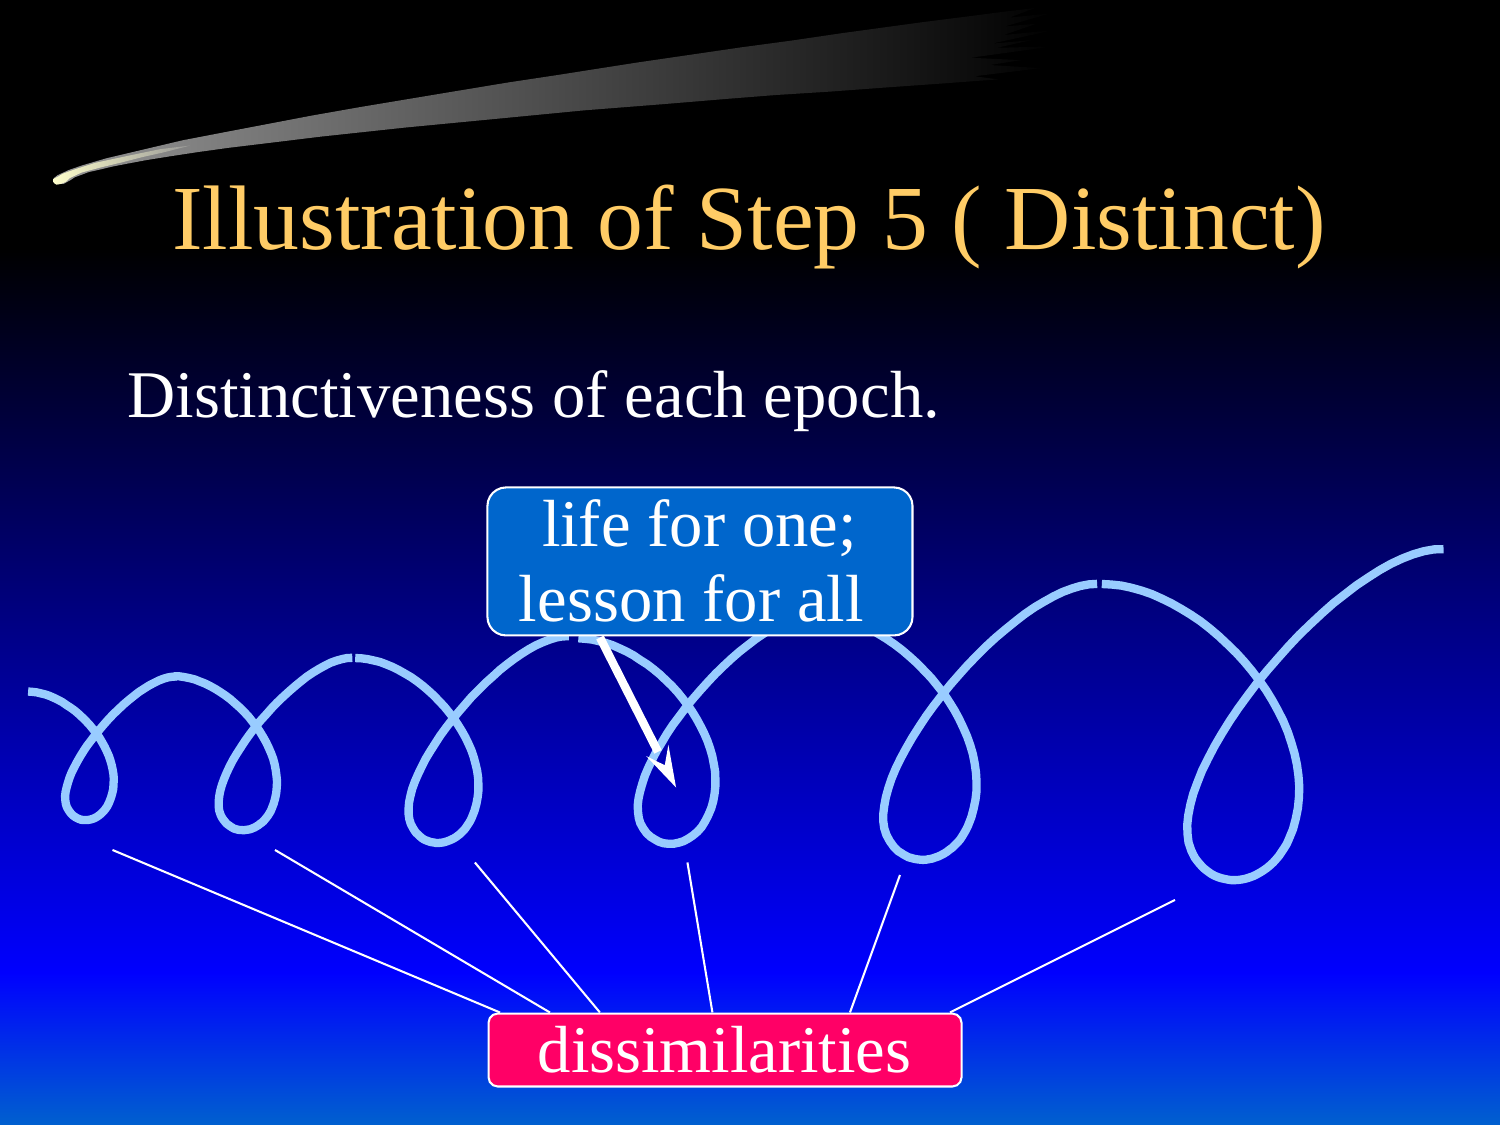

# Illustration of Step 5 ( Distinct)
Distinctiveness of each epoch.
life for one;
lesson for all
dissimilarities